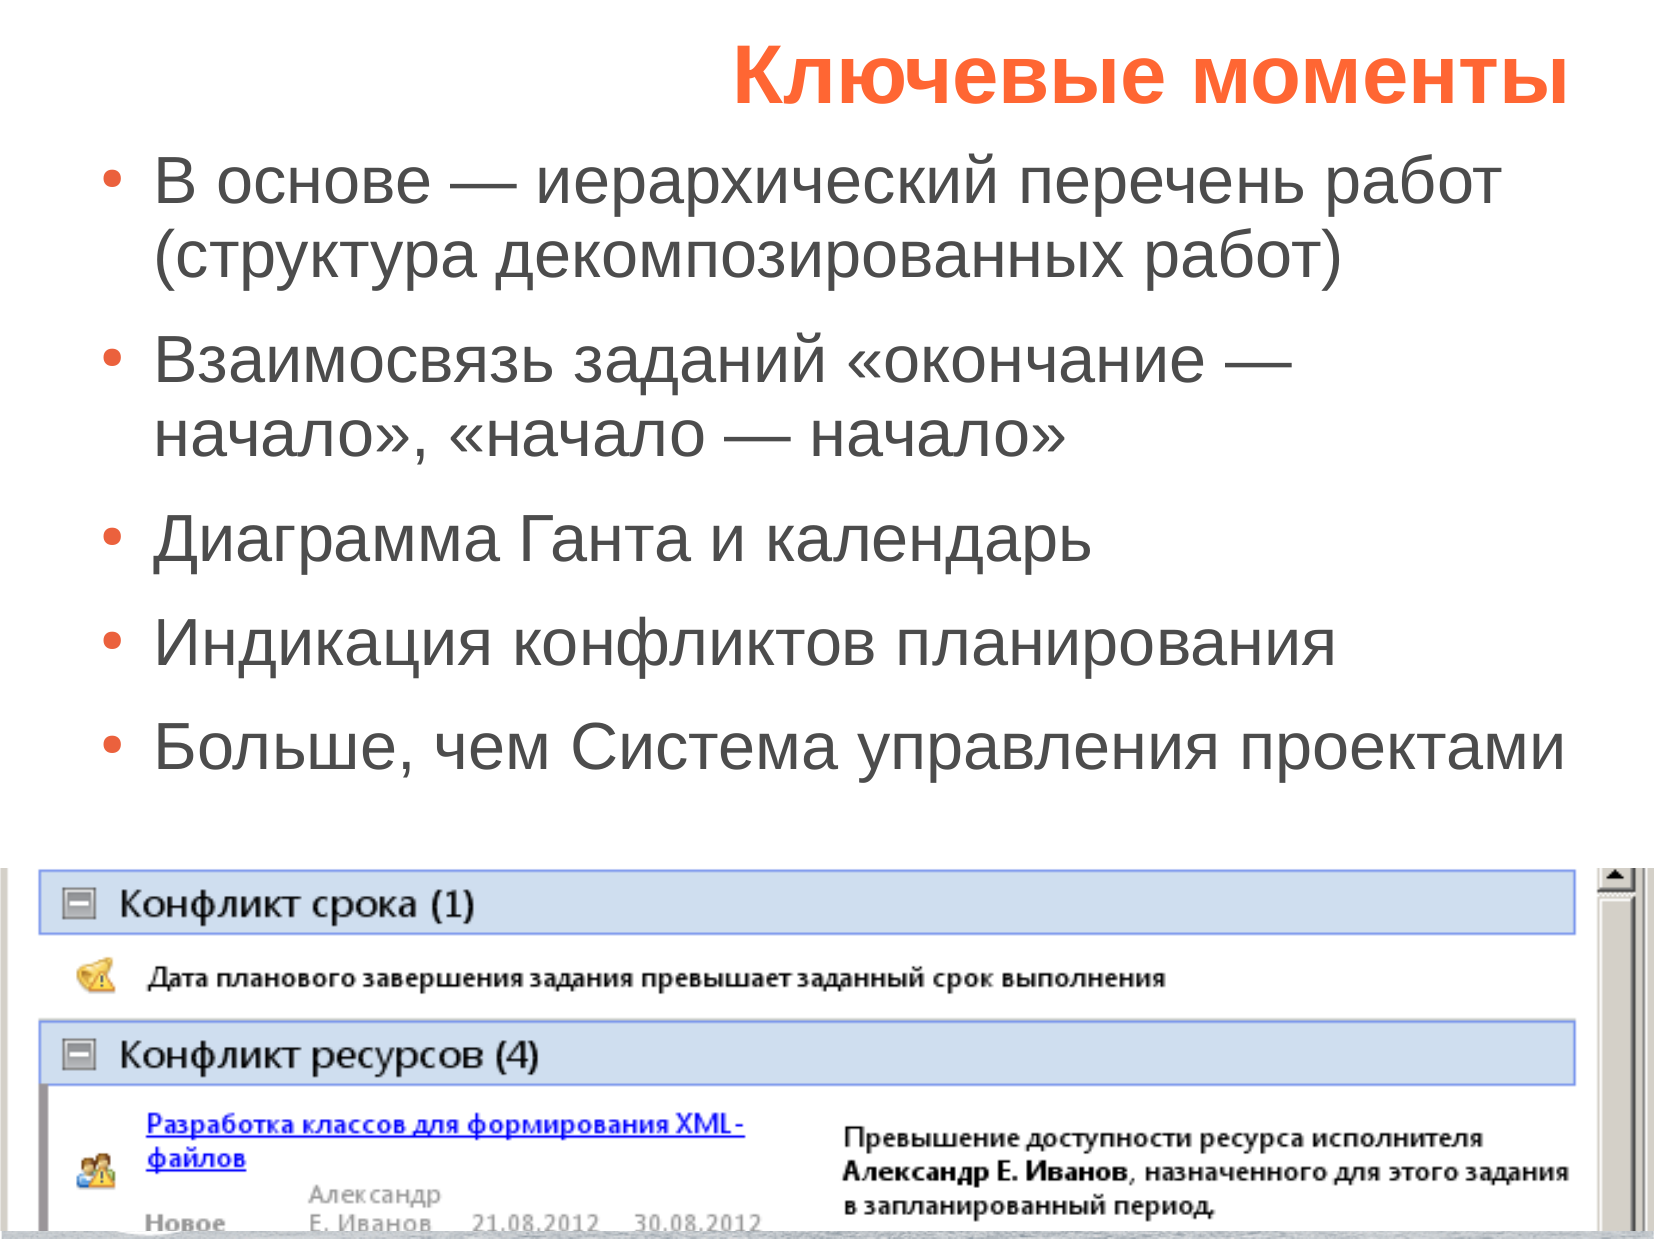

# Ключевые моменты
В основе — иерархический перечень работ (структура декомпозированных работ)
Взаимосвязь заданий «окончание — начало», «начало — начало»
Диаграмма Ганта и календарь
Индикация конфликтов планирования
Больше, чем Система управления проектами